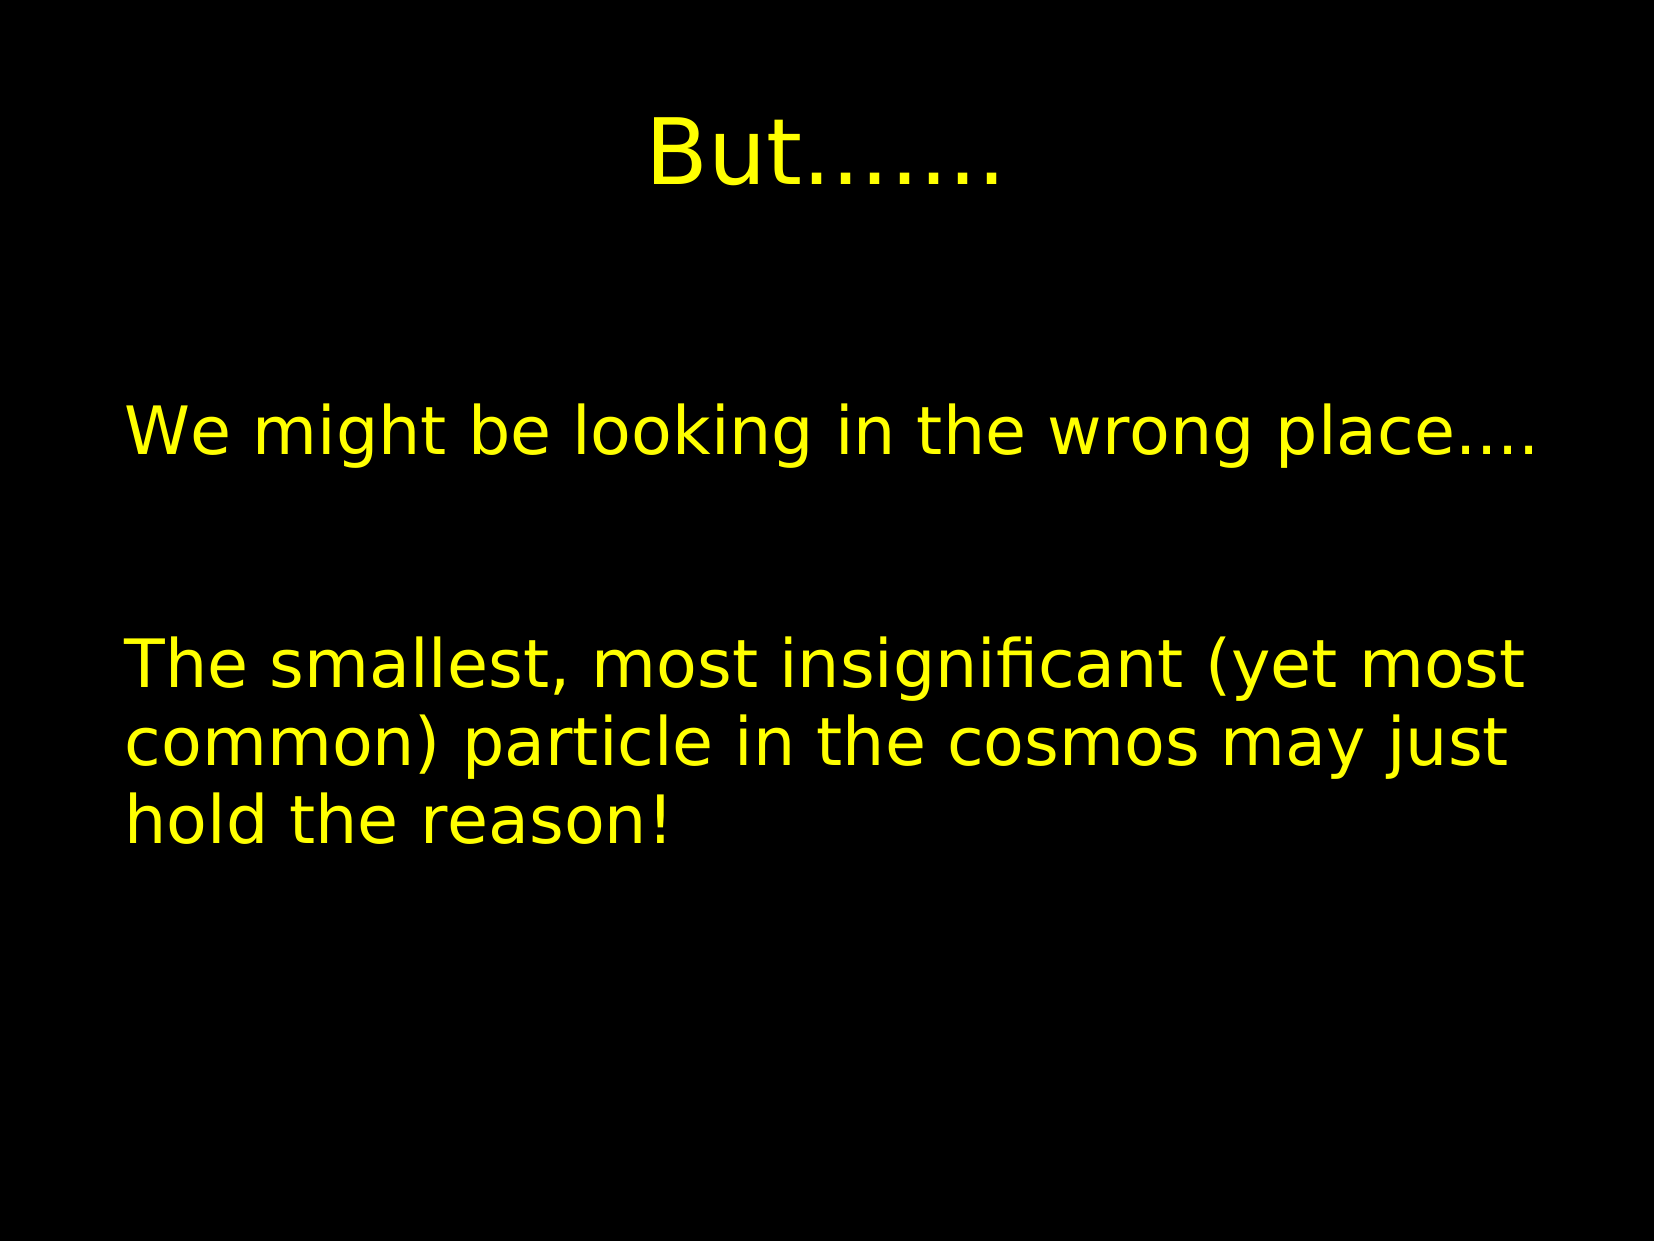

# But.......
We might be looking in the wrong place....
The smallest, most insignificant (yet most
common) particle in the cosmos may just
hold the reason!